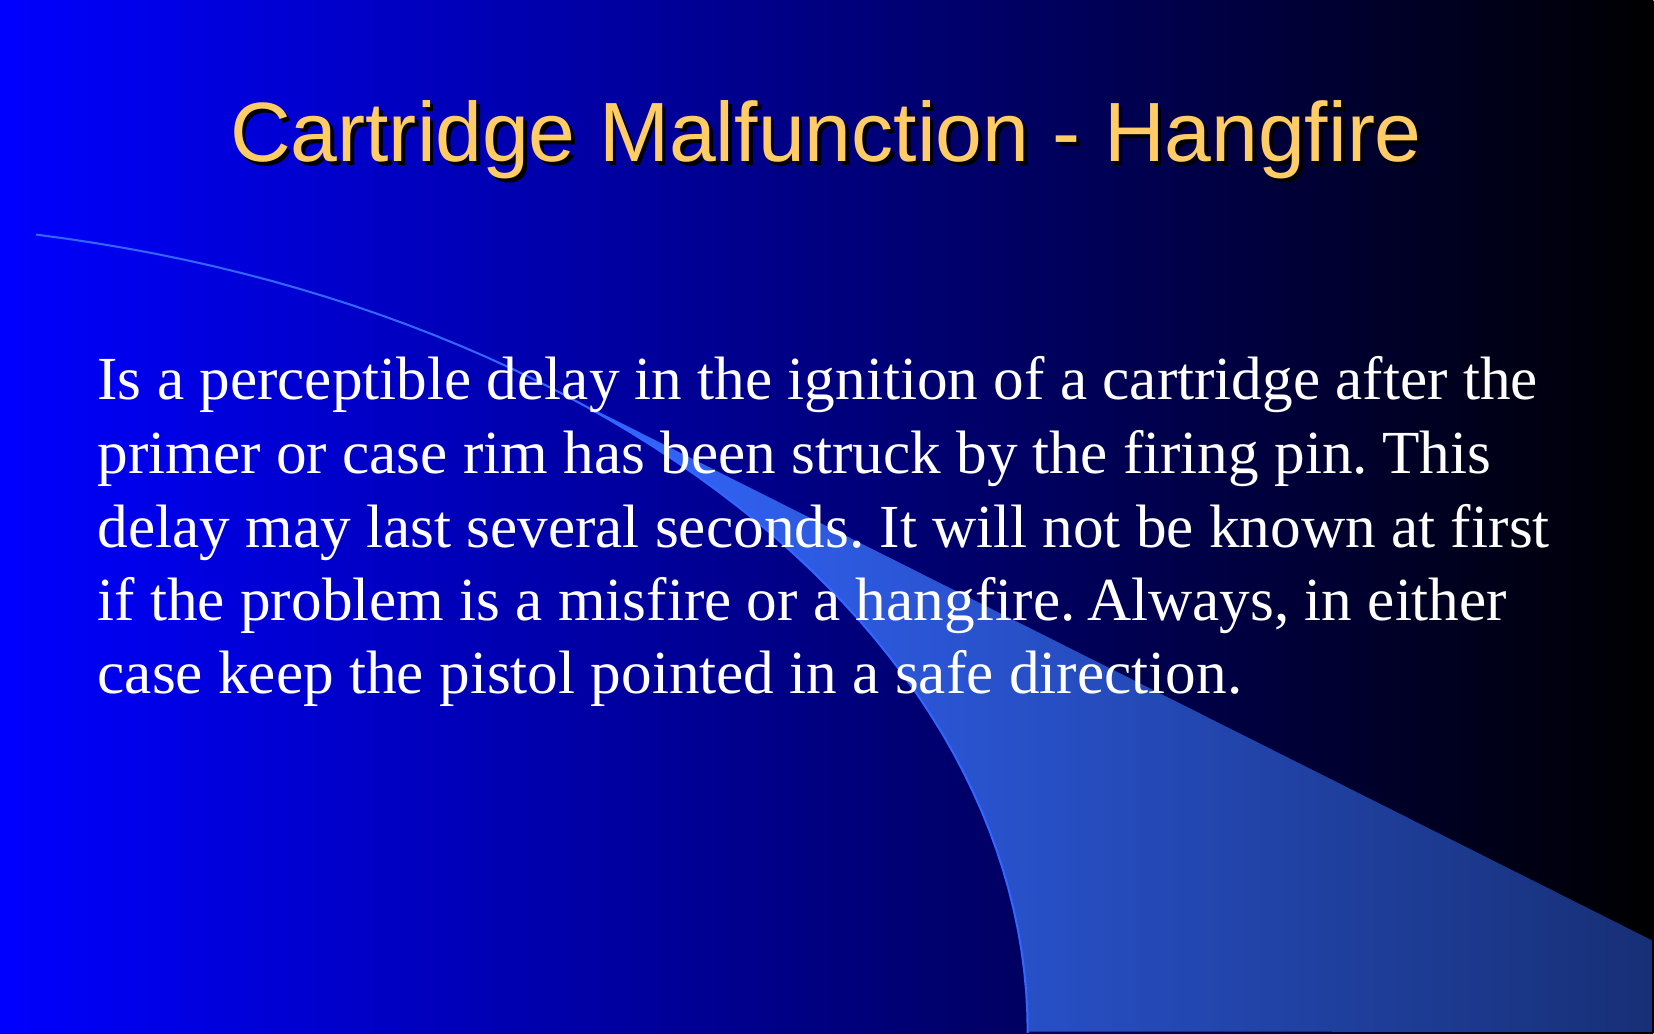

# Cartridge Malfunction - Hangfire
Is a perceptible delay in the ignition of a cartridge after the primer or case rim has been struck by the firing pin. This delay may last several seconds. It will not be known at first if the problem is a misfire or a hangfire. Always, in either case keep the pistol pointed in a safe direction.